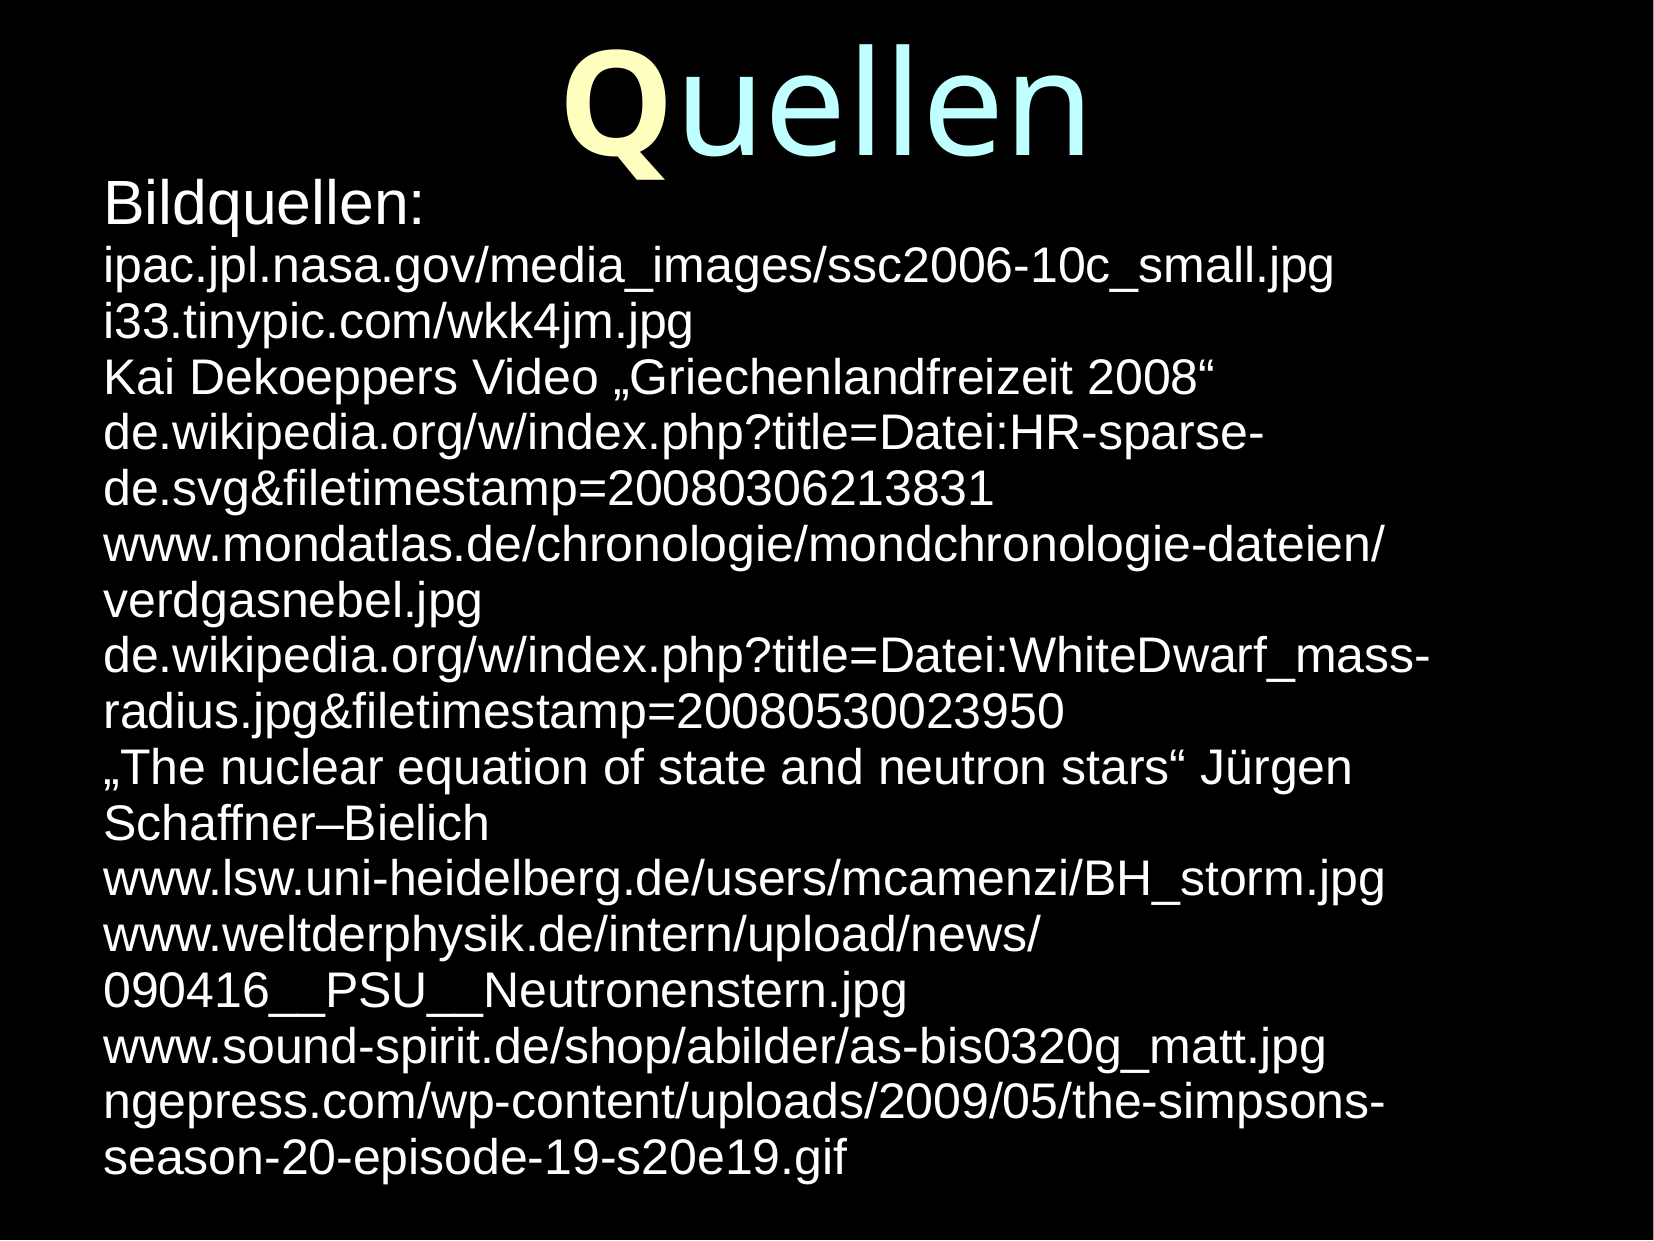

# Quellen
Bildquellen:
ipac.jpl.nasa.gov/media_images/ssc2006-10c_small.jpg
i33.tinypic.com/wkk4jm.jpg
Kai Dekoeppers Video „Griechenlandfreizeit 2008“
de.wikipedia.org/w/index.php?title=Datei:HR-sparse-de.svg&filetimestamp=20080306213831
www.mondatlas.de/chronologie/mondchronologie-dateien/verdgasnebel.jpg
de.wikipedia.org/w/index.php?title=Datei:WhiteDwarf_mass-radius.jpg&filetimestamp=20080530023950
„The nuclear equation of state and neutron stars“ Jürgen Schaffner–Bielich
www.lsw.uni-heidelberg.de/users/mcamenzi/BH_storm.jpg
www.weltderphysik.de/intern/upload/news/090416__PSU__Neutronenstern.jpg
www.sound-spirit.de/shop/abilder/as-bis0320g_matt.jpg
ngepress.com/wp-content/uploads/2009/05/the-simpsons-season-20-episode-19-s20e19.gif